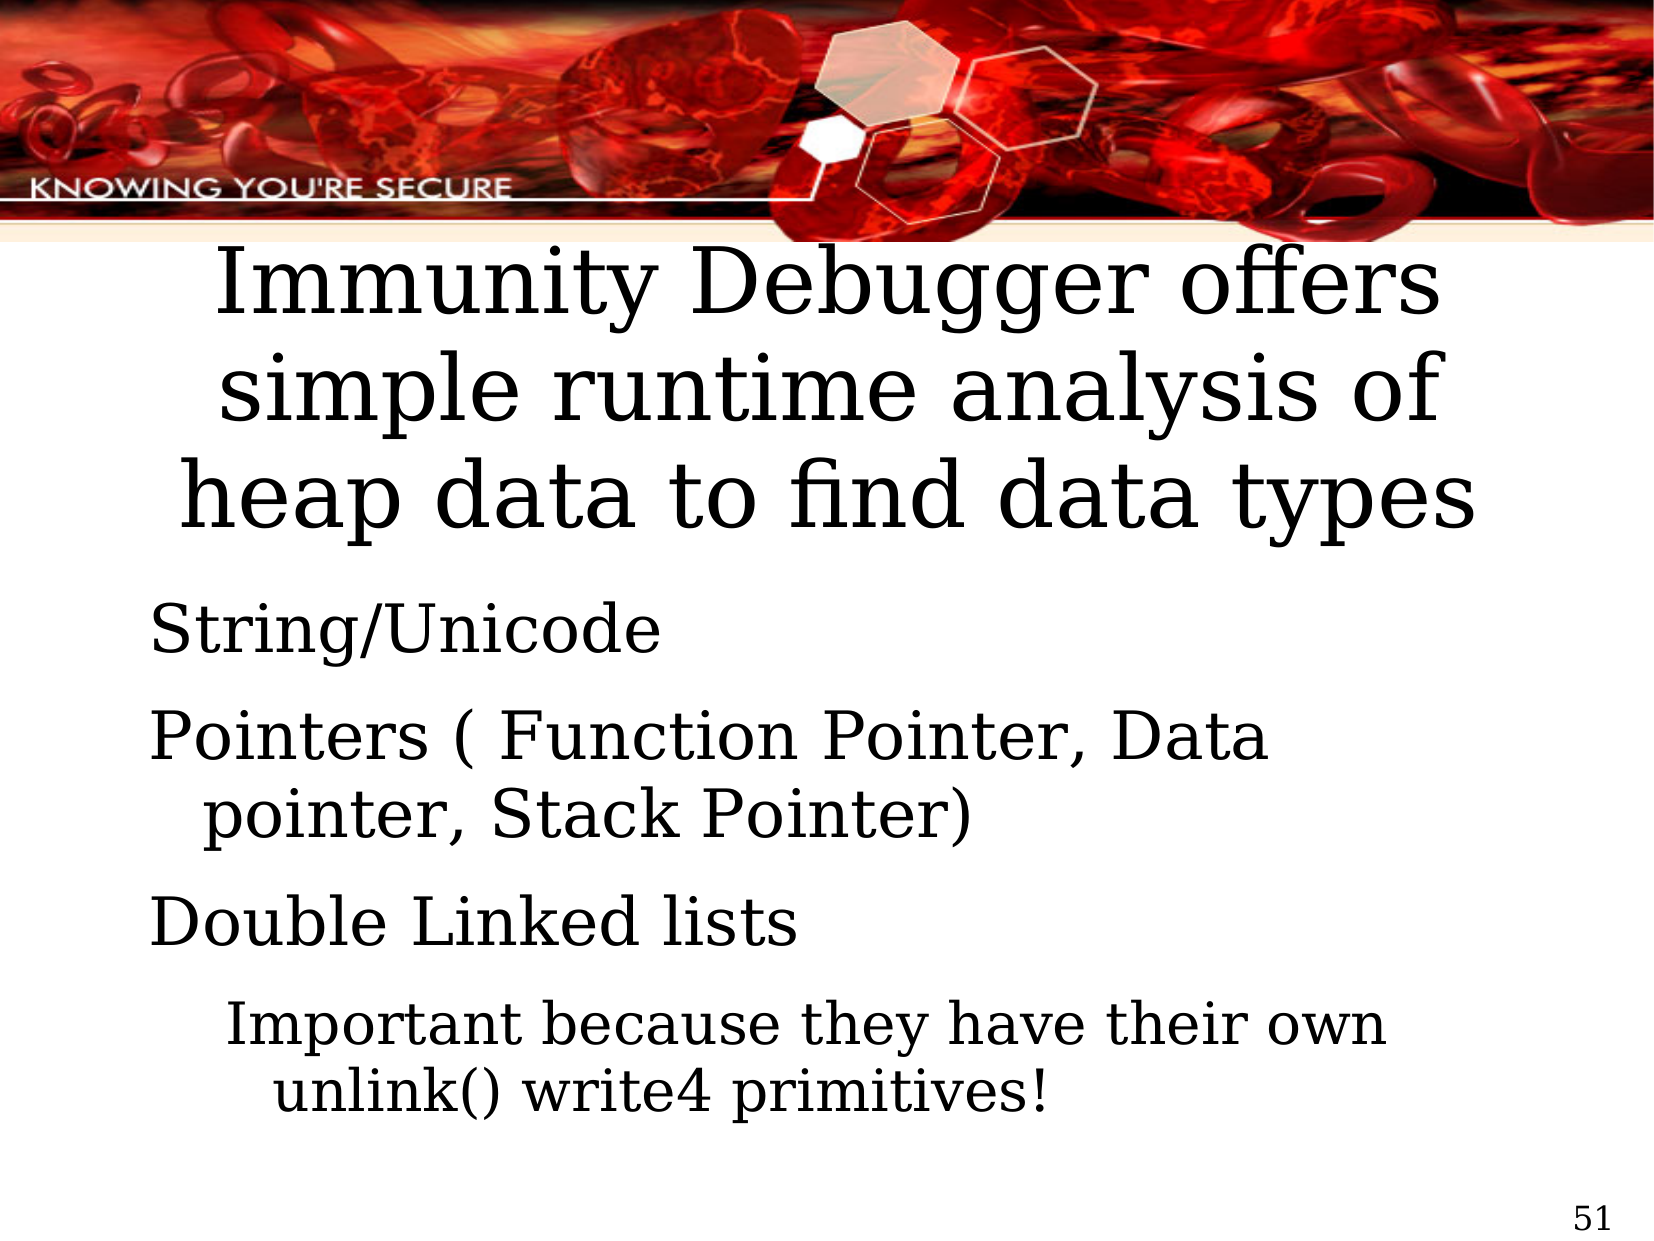

# Immunity Debugger offers simple runtime analysis of heap data to find data types
String/Unicode
Pointers ( Function Pointer, Data pointer, Stack Pointer)
Double Linked lists
Important because they have their own unlink() write4 primitives!